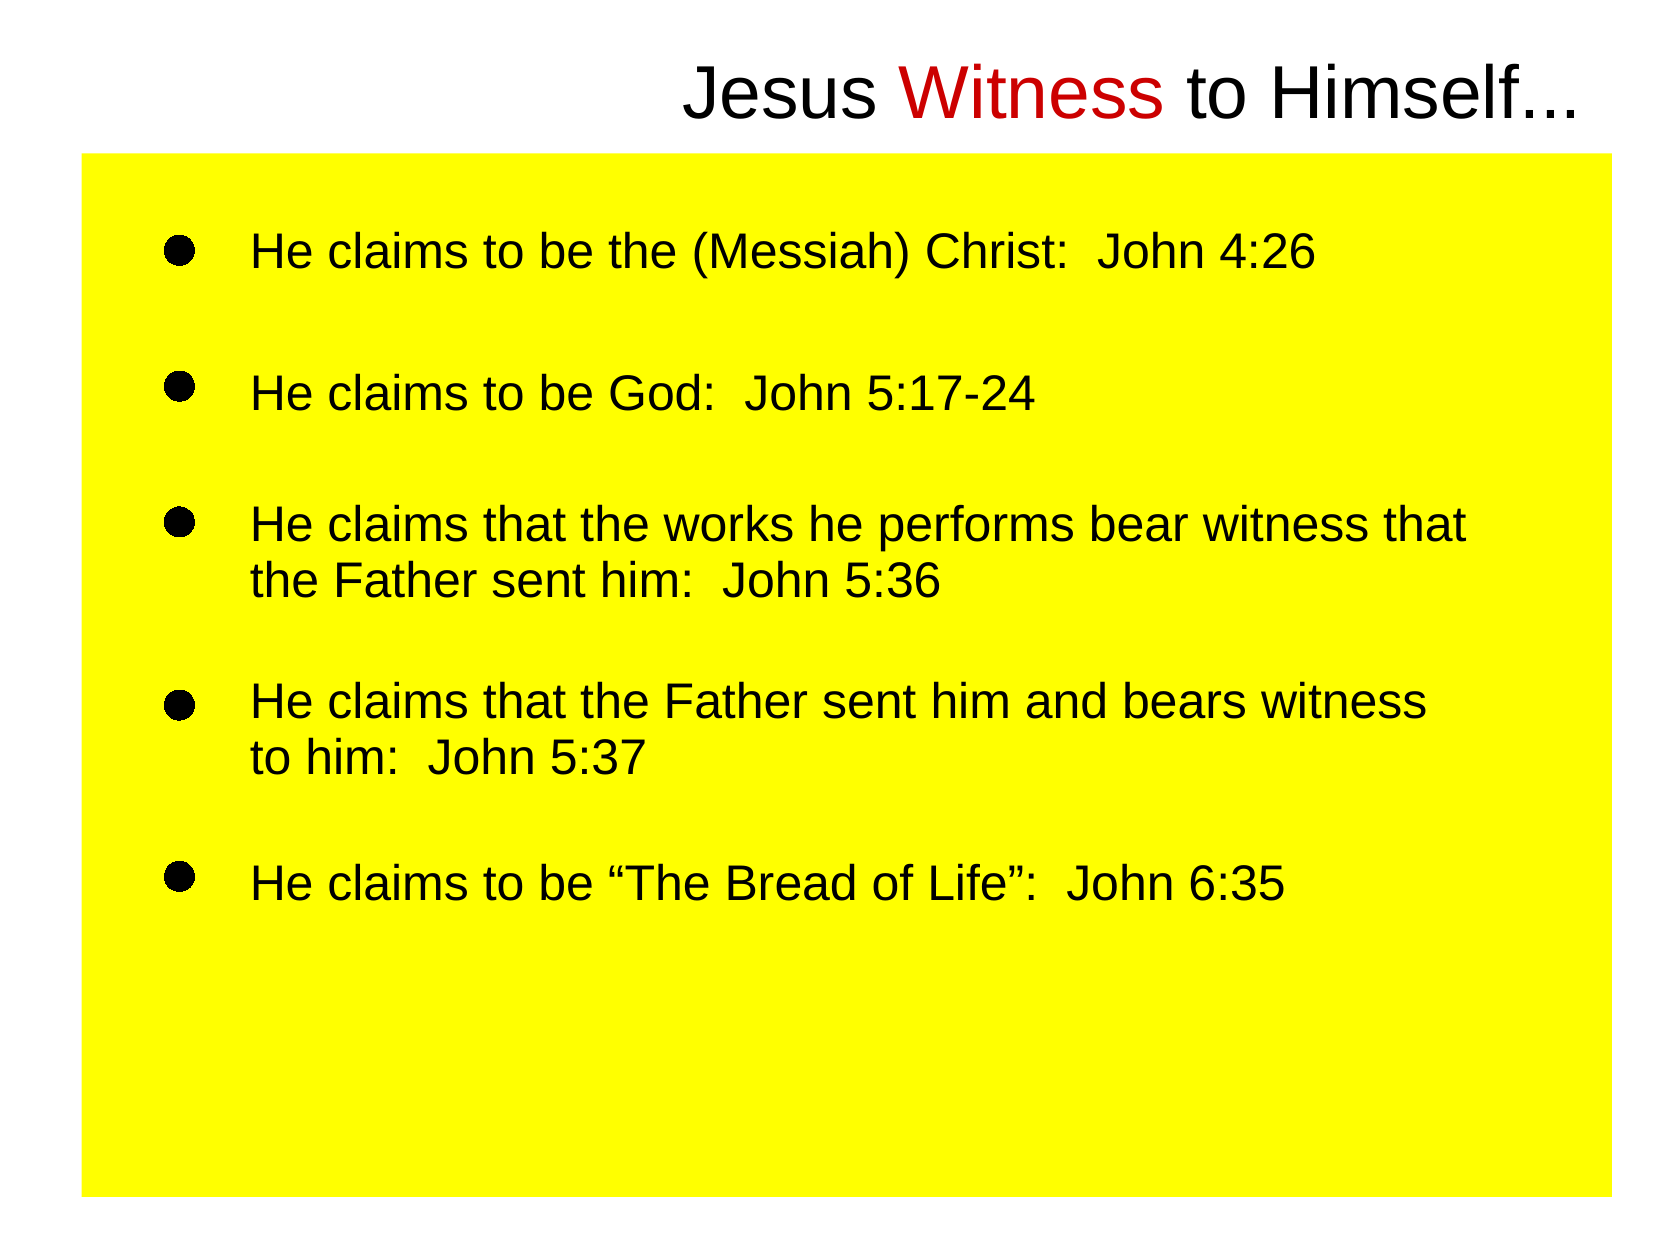

Jesus Witness to Himself...
He claims to be the (Messiah) Christ: John 4:26
He claims to be God: John 5:17-24
He claims that the works he performs bear witness that
the Father sent him: John 5:36
He claims that the Father sent him and bears witness
to him: John 5:37
He claims to be “The Bread of Life”: John 6:35